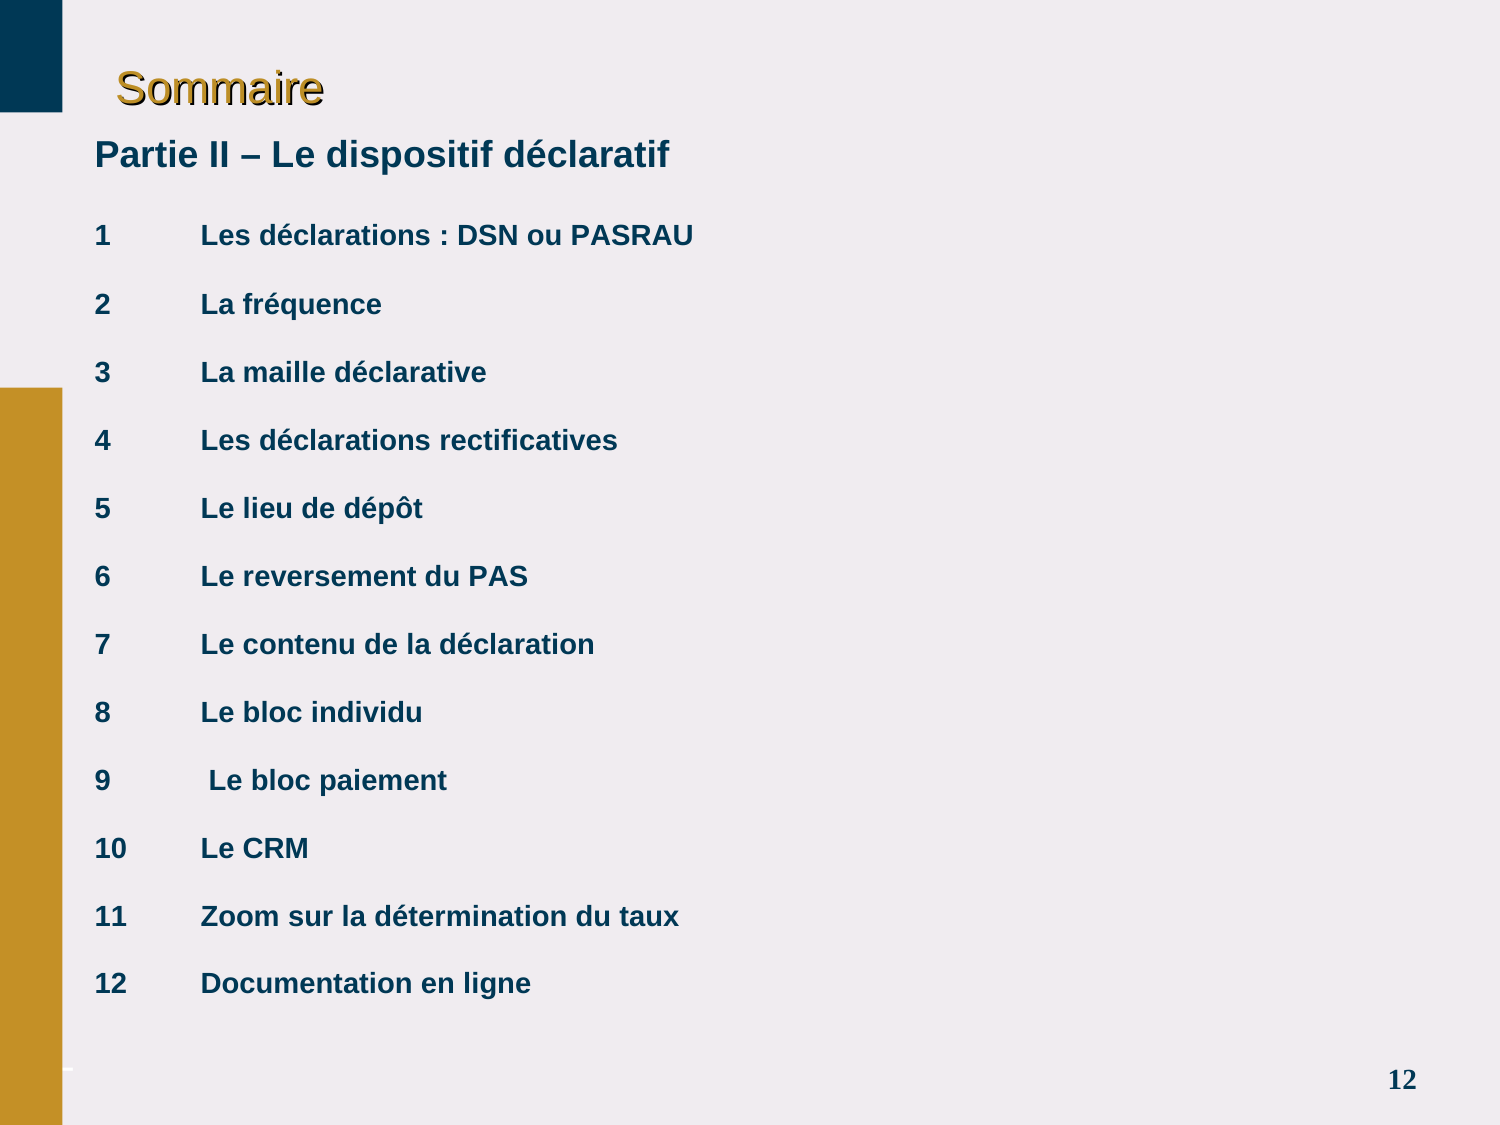

# Sommaire
Partie II – Le dispositif déclaratif
1	Les déclarations : DSN ou PASRAU
2	La fréquence
3	La maille déclarative
4	Les déclarations rectificatives
5	Le lieu de dépôt
6	Le reversement du PAS
7	Le contenu de la déclaration
8	Le bloc individu
9	 Le bloc paiement
10	Le CRM
11	Zoom sur la détermination du taux
12	Documentation en ligne